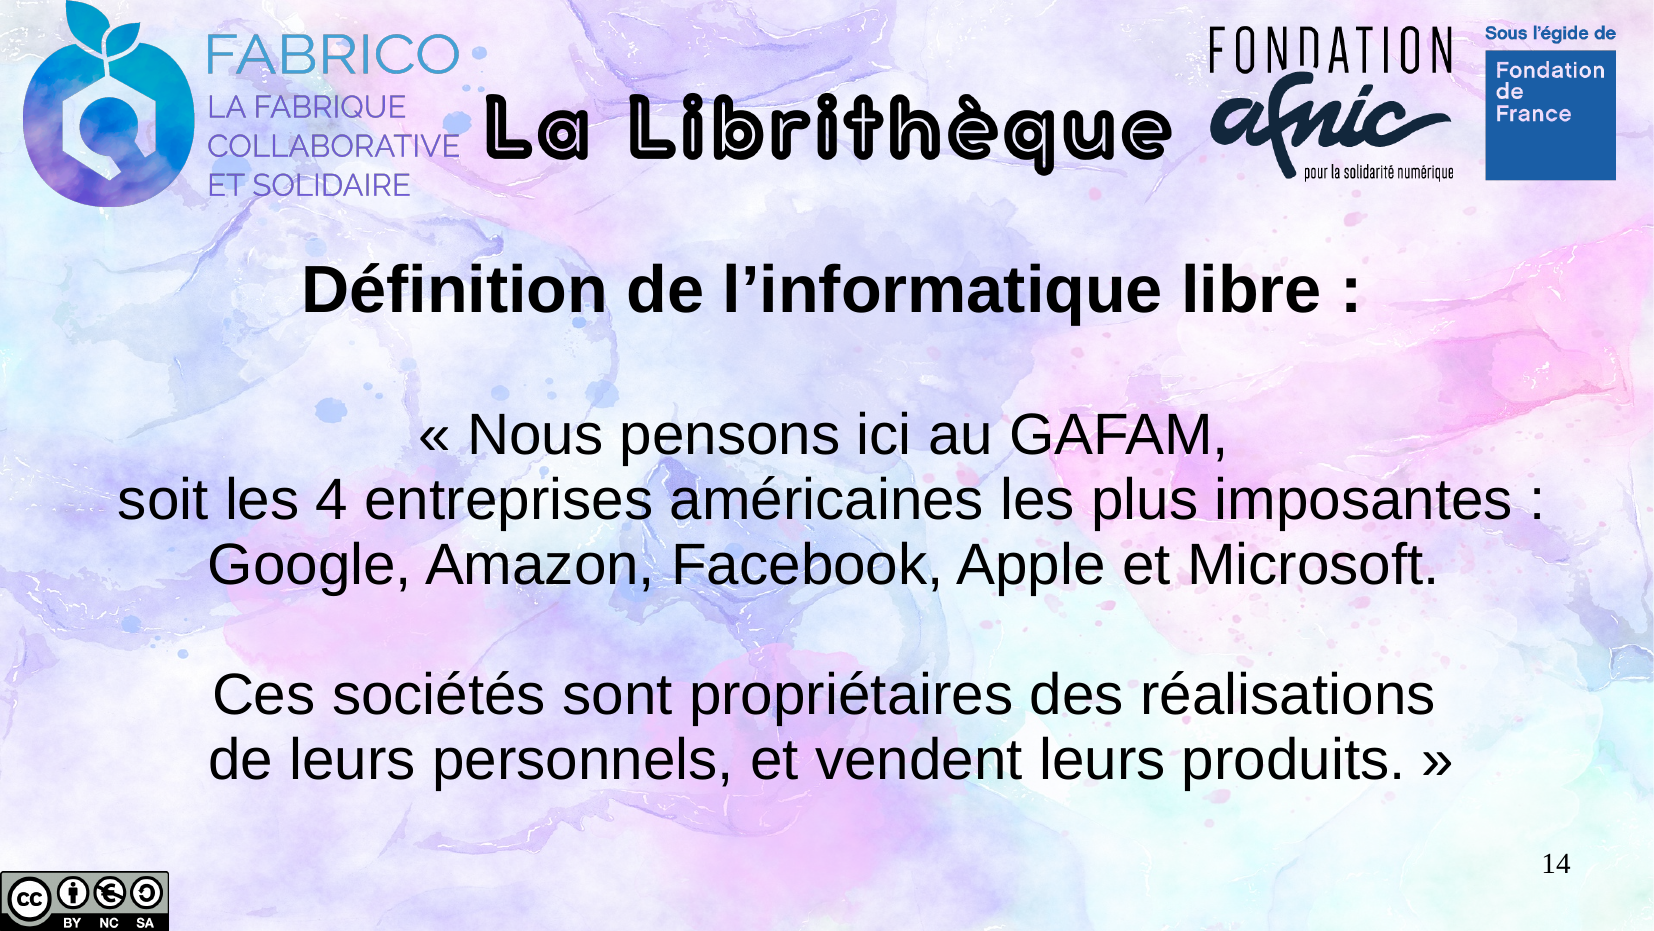

# Définition de l’informatique libre :
« Nous pensons ici au GAFAM,
soit les 4 entreprises américaines les plus imposantes : Google, Amazon, Facebook, Apple et Microsoft.
Ces sociétés sont propriétaires des réalisations
de leurs personnels, et vendent leurs produits. »
14